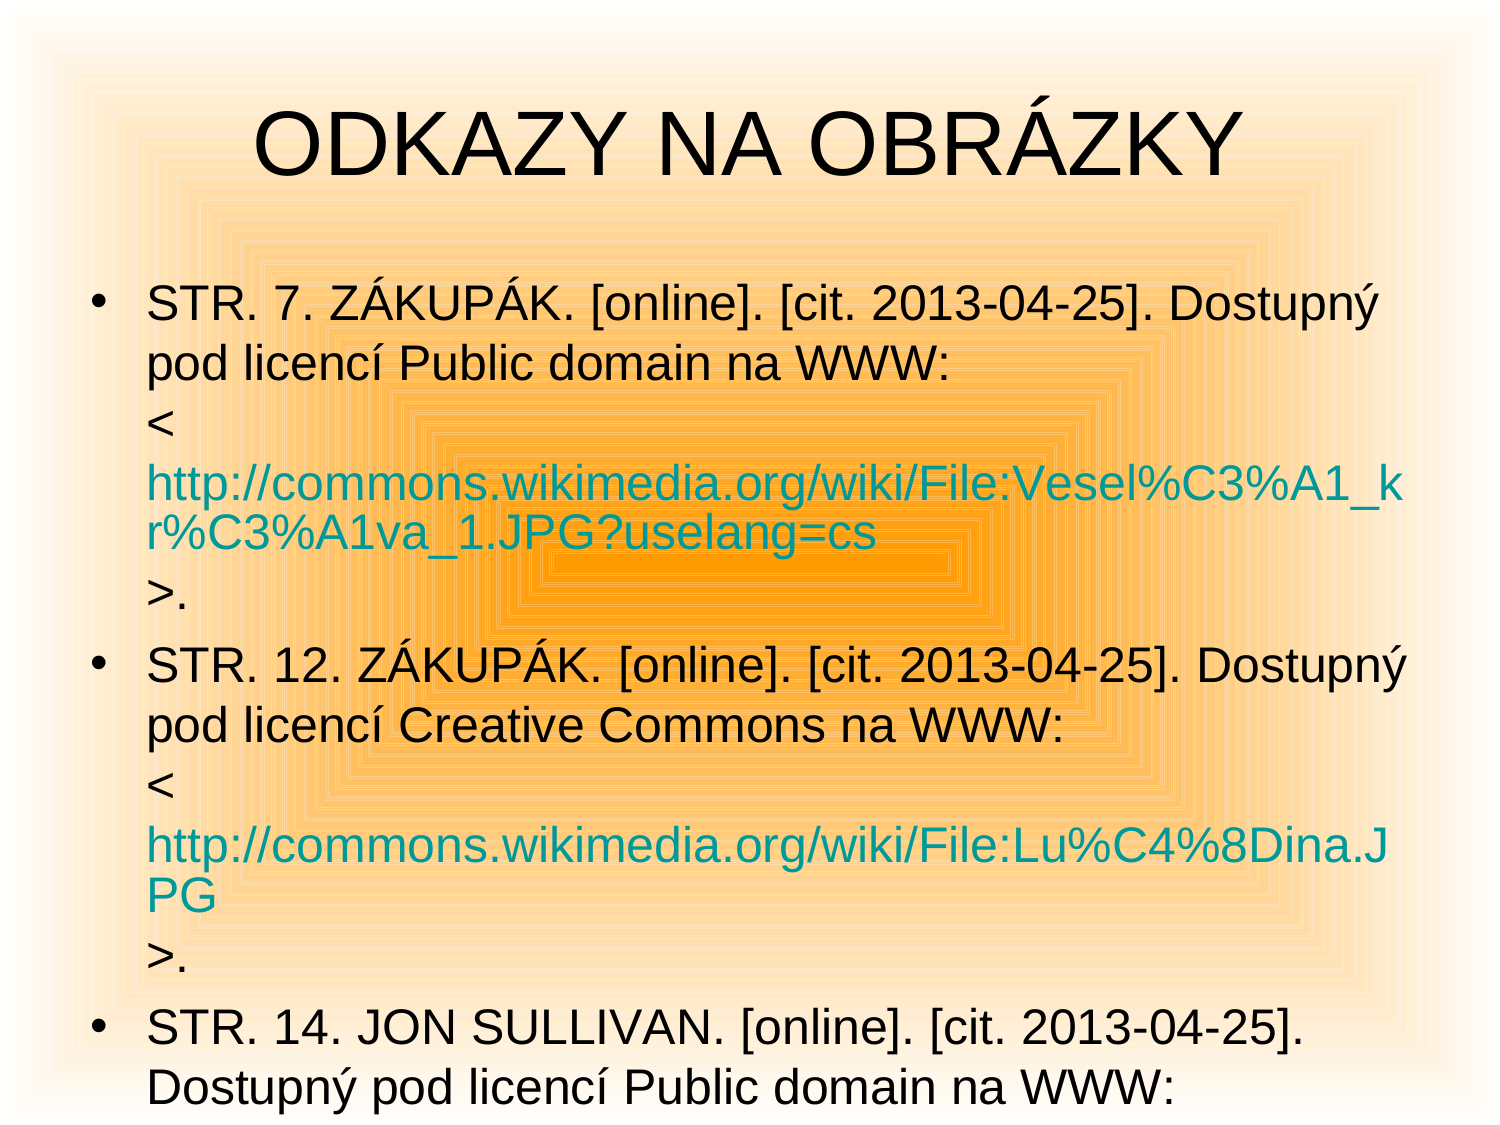

# ODKAZY NA OBRÁZKY
STR. 7. ZÁKUPÁK. [online]. [cit. 2013-04-25]. Dostupný pod licencí Public domain na WWW:
<http://commons.wikimedia.org/wiki/File:Vesel%C3%A1_kr%C3%A1va_1.JPG?uselang=cs>.
STR. 12. ZÁKUPÁK. [online]. [cit. 2013-04-25]. Dostupný pod licencí Creative Commons na WWW:
<http://commons.wikimedia.org/wiki/File:Lu%C4%8Dina.JPG>.
STR. 14. JON SULLIVAN. [online]. [cit. 2013-04-25]. Dostupný pod licencí Public domain na WWW:
<http://commons.wikimedia.org/wiki/File:Mozzarella_cheese.jpg?uselang=cs>.